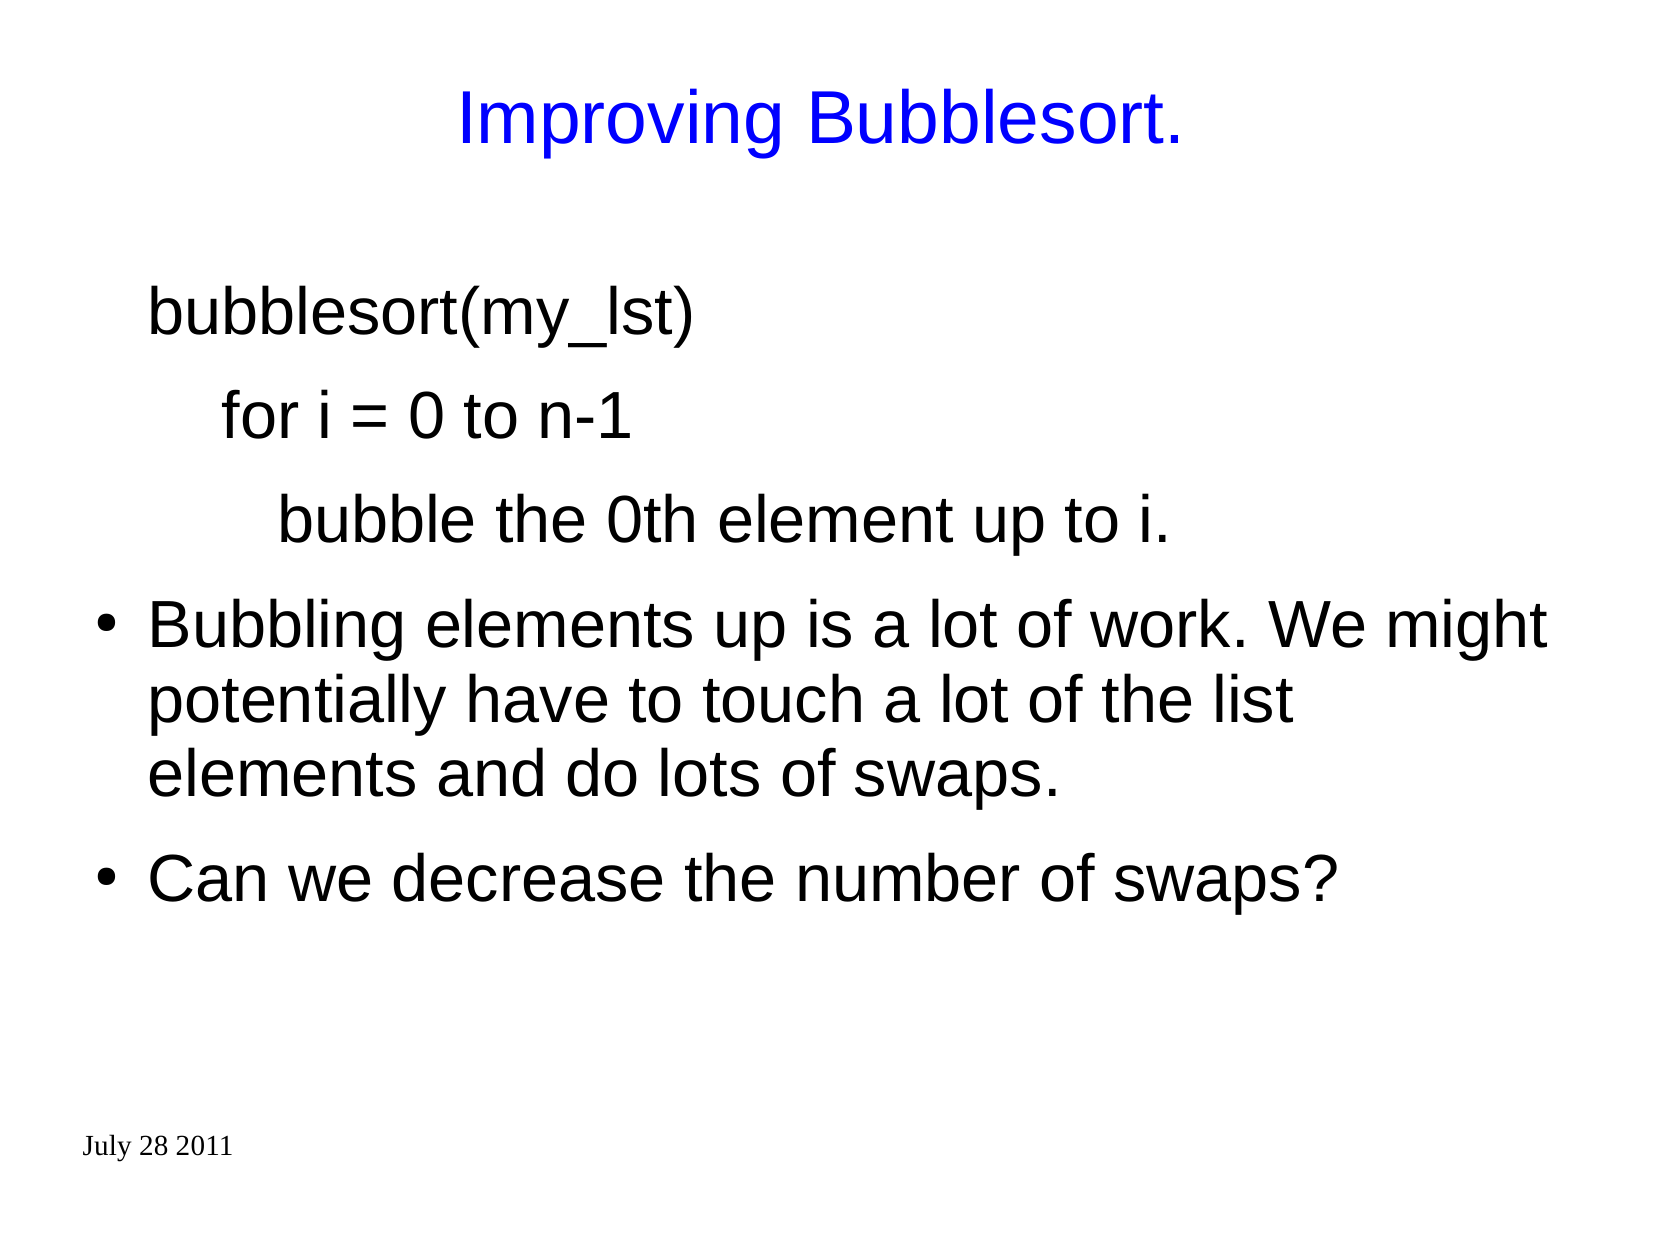

# Improving Bubblesort.
bubblesort(my_lst)
 for i = 0 to n-1
 bubble the 0th element up to i.
Bubbling elements up is a lot of work. We might potentially have to touch a lot of the list elements and do lots of swaps.
Can we decrease the number of swaps?
July 28 2011